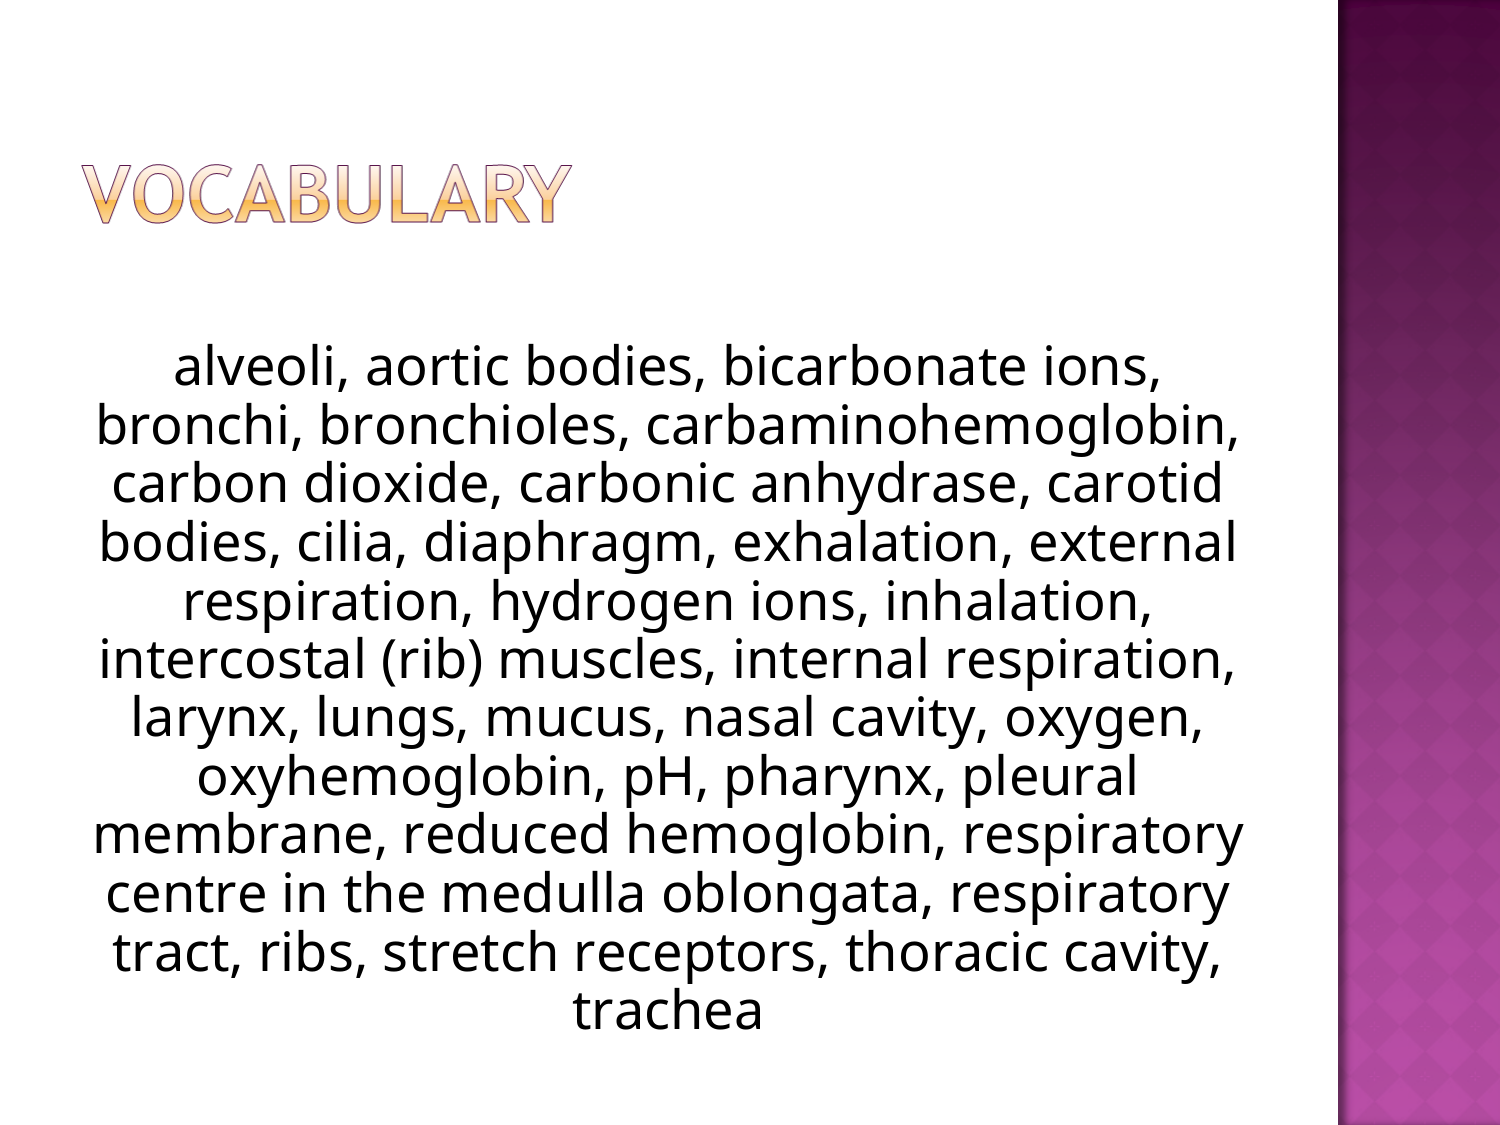

# alveoli, aortic bodies, bicarbonate ions, bronchi, bronchioles, carbaminohemoglobin, carbon dioxide, carbonic anhydrase, carotid bodies, cilia, diaphragm, exhalation, external respiration, hydrogen ions, inhalation, intercostal (rib) muscles, internal respiration, larynx, lungs, mucus, nasal cavity, oxygen, oxyhemoglobin, pH, pharynx, pleural membrane, reduced hemoglobin, respiratory centre in the medulla oblongata, respiratory tract, ribs, stretch receptors, thoracic cavity, trachea